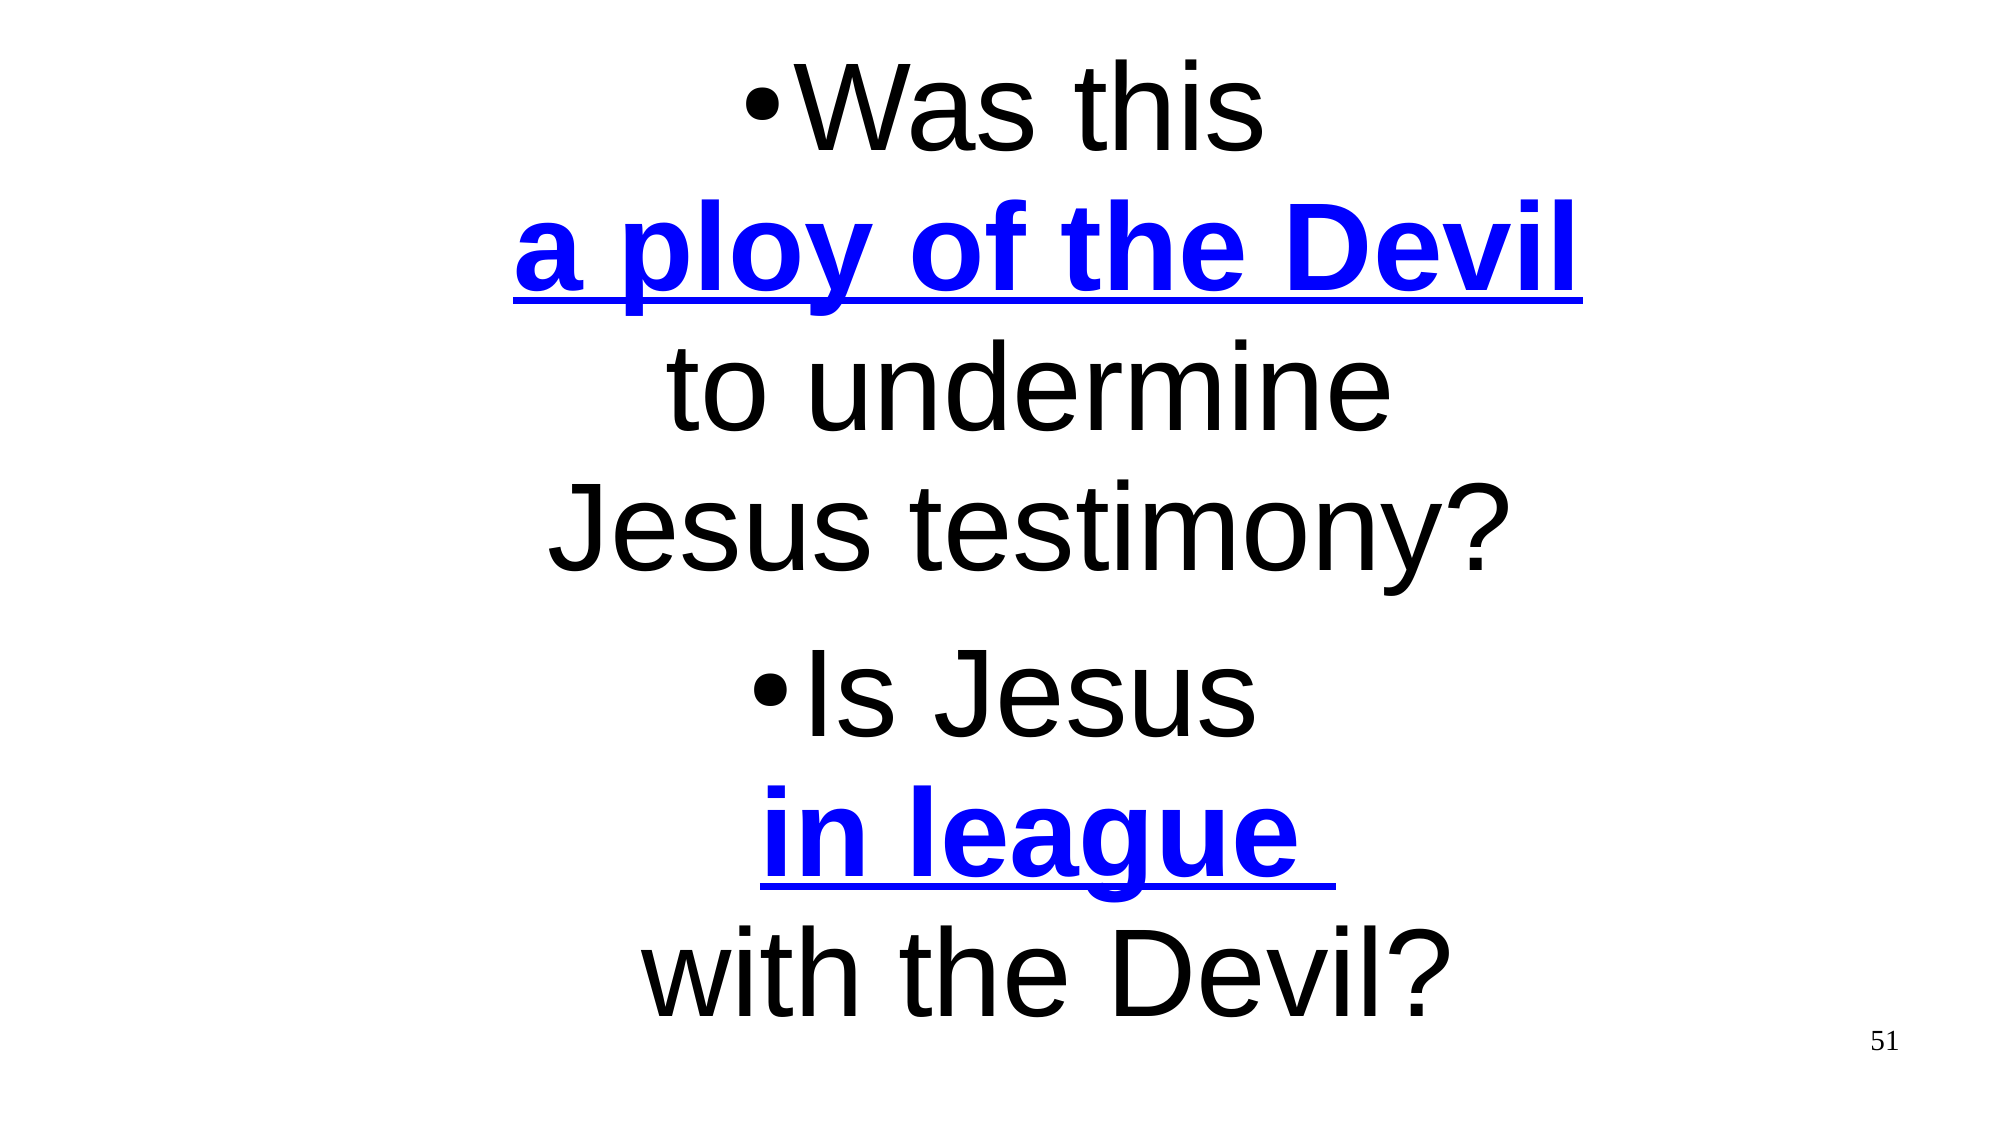

# Was this a ploy of the Devil to undermine Jesus testimony?
Is Jesus
in league
with the Devil?
51